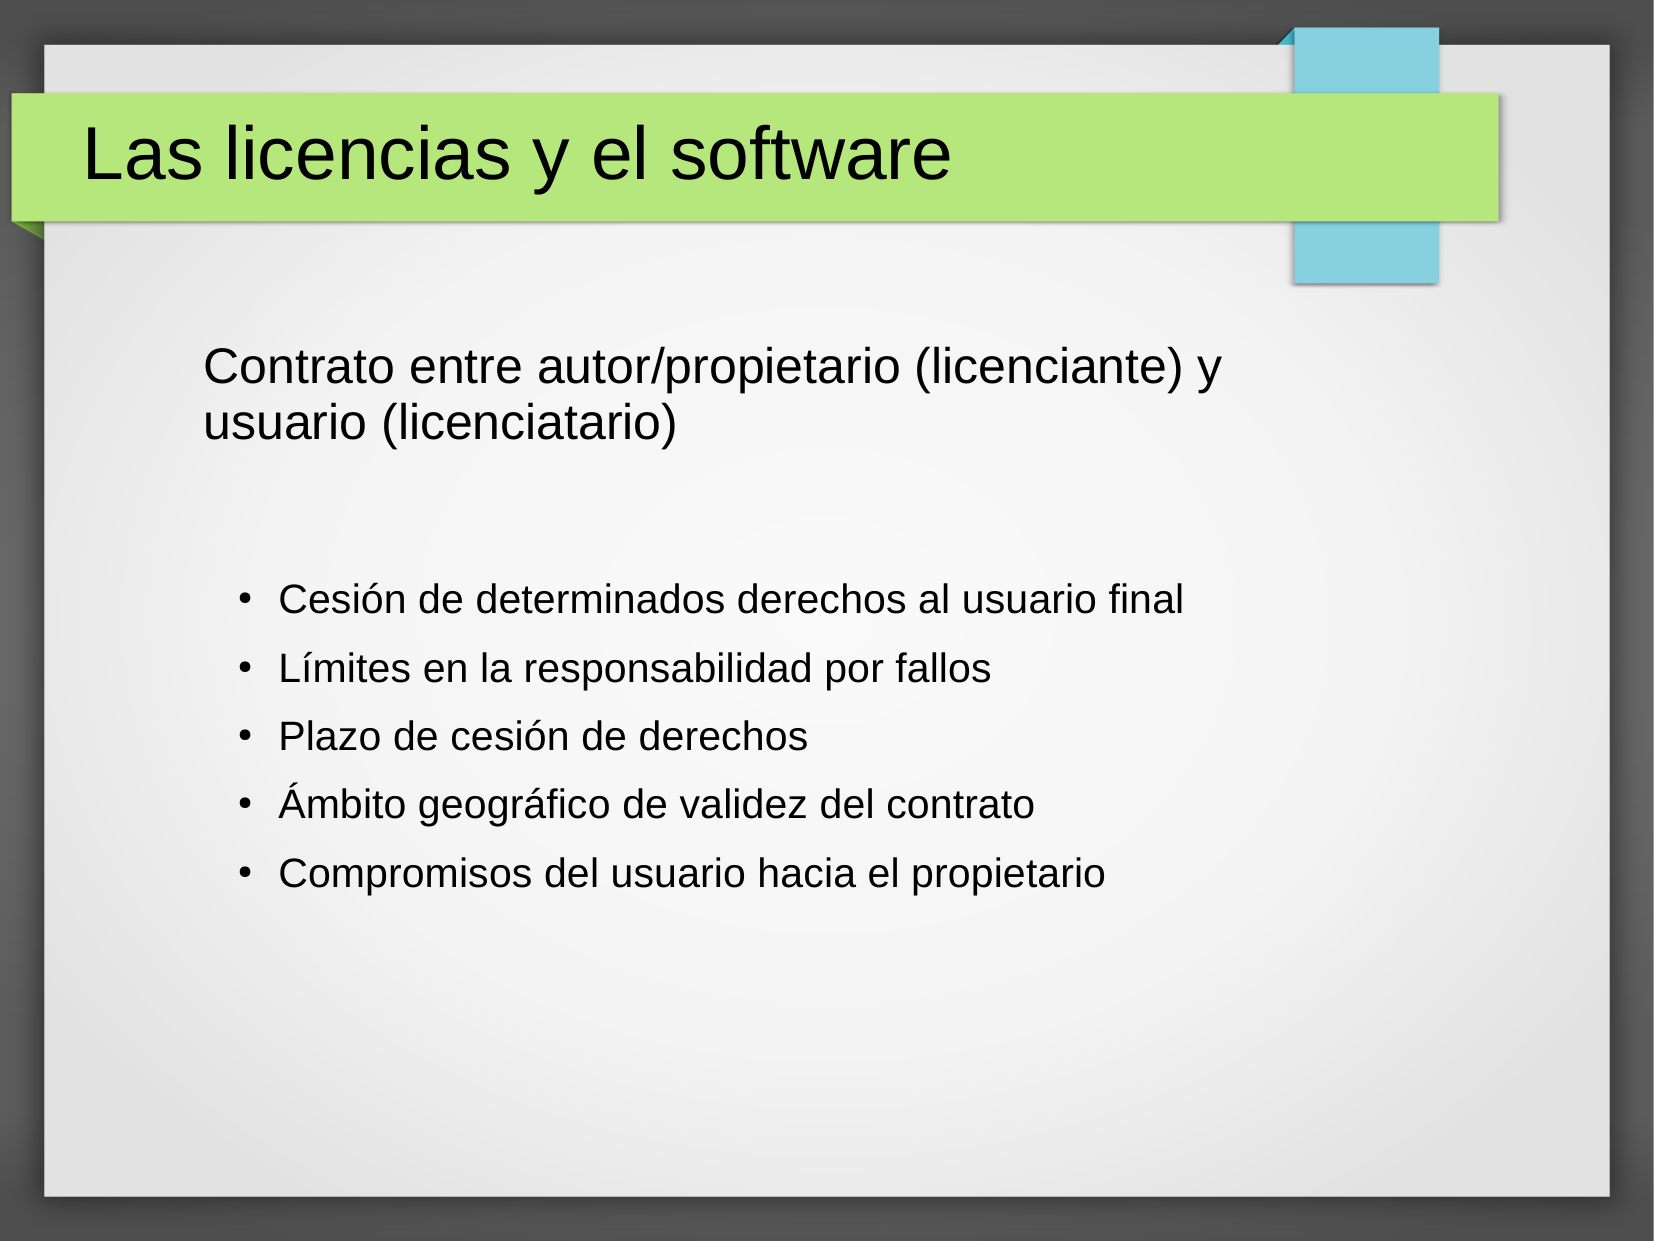

# Las licencias y el software
Contrato entre autor/propietario (licenciante) y usuario (licenciatario)
Cesión de determinados derechos al usuario final
Límites en la responsabilidad por fallos
Plazo de cesión de derechos
Ámbito geográfico de validez del contrato
Compromisos del usuario hacia el propietario